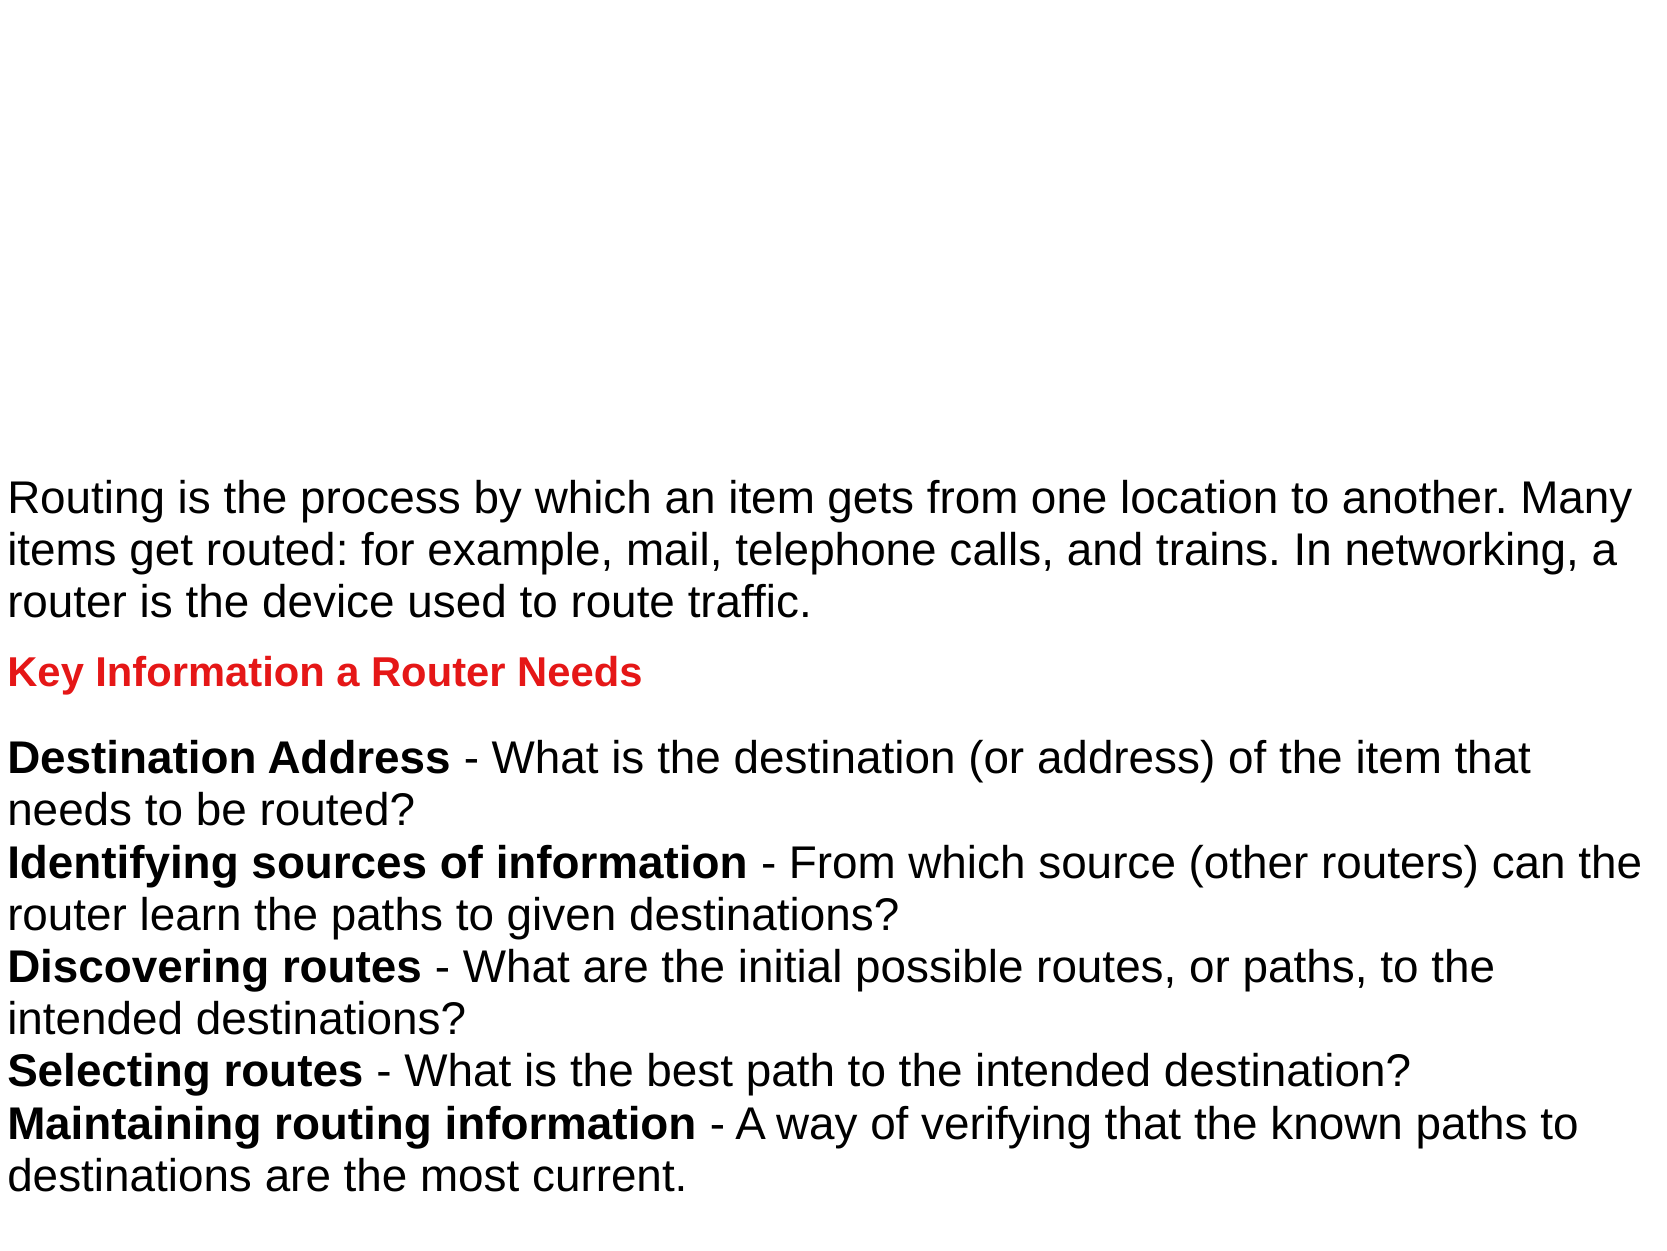

Routing is the process by which an item gets from one location to another. Many items get routed: for example, mail, telephone calls, and trains. In networking, a router is the device used to route traffic.
Key Information a Router Needs
Destination Address - What is the destination (or address) of the item that needs to be routed?
Identifying sources of information - From which source (other routers) can the router learn the paths to given destinations?
Discovering routes - What are the initial possible routes, or paths, to the intended destinations?
Selecting routes - What is the best path to the intended destination?
Maintaining routing information - A way of verifying that the known paths to destinations are the most current.